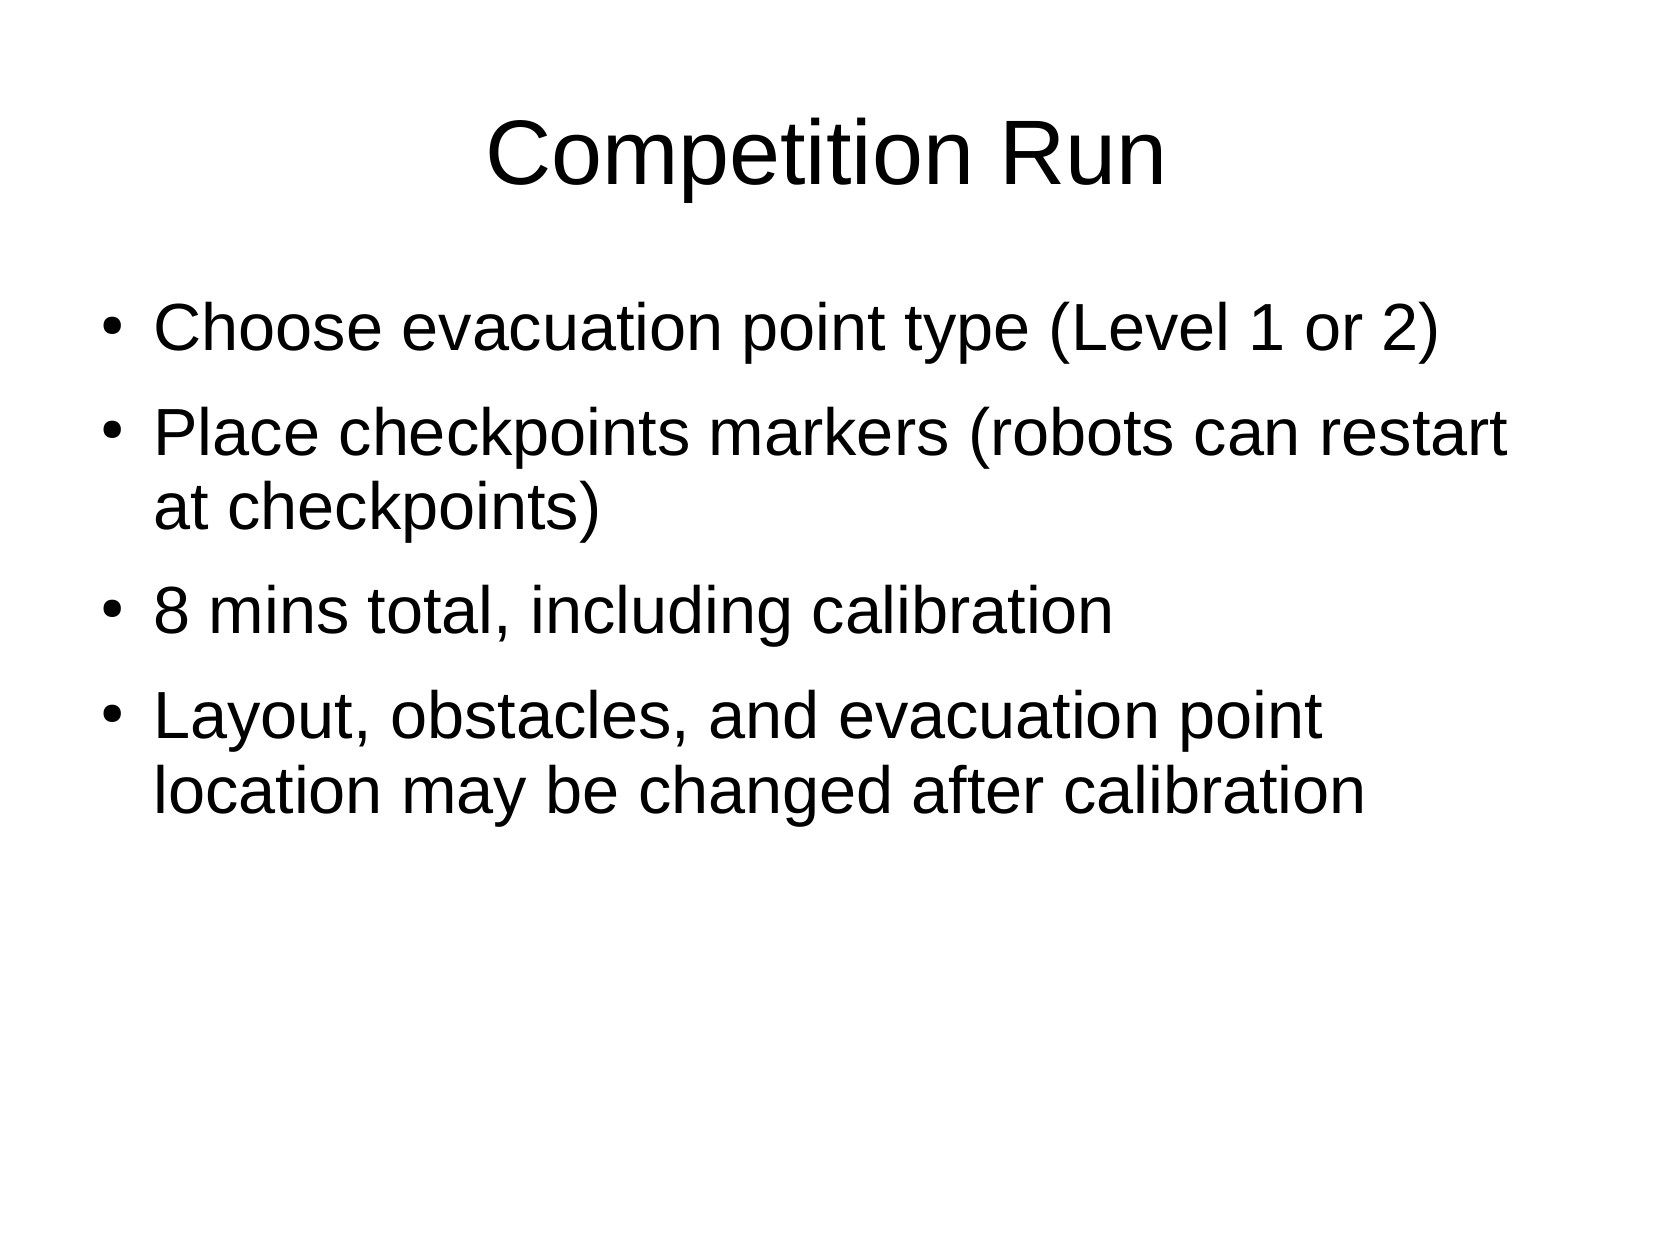

# Competition Run
Choose evacuation point type (Level 1 or 2)
Place checkpoints markers (robots can restart at checkpoints)
8 mins total, including calibration
Layout, obstacles, and evacuation point location may be changed after calibration